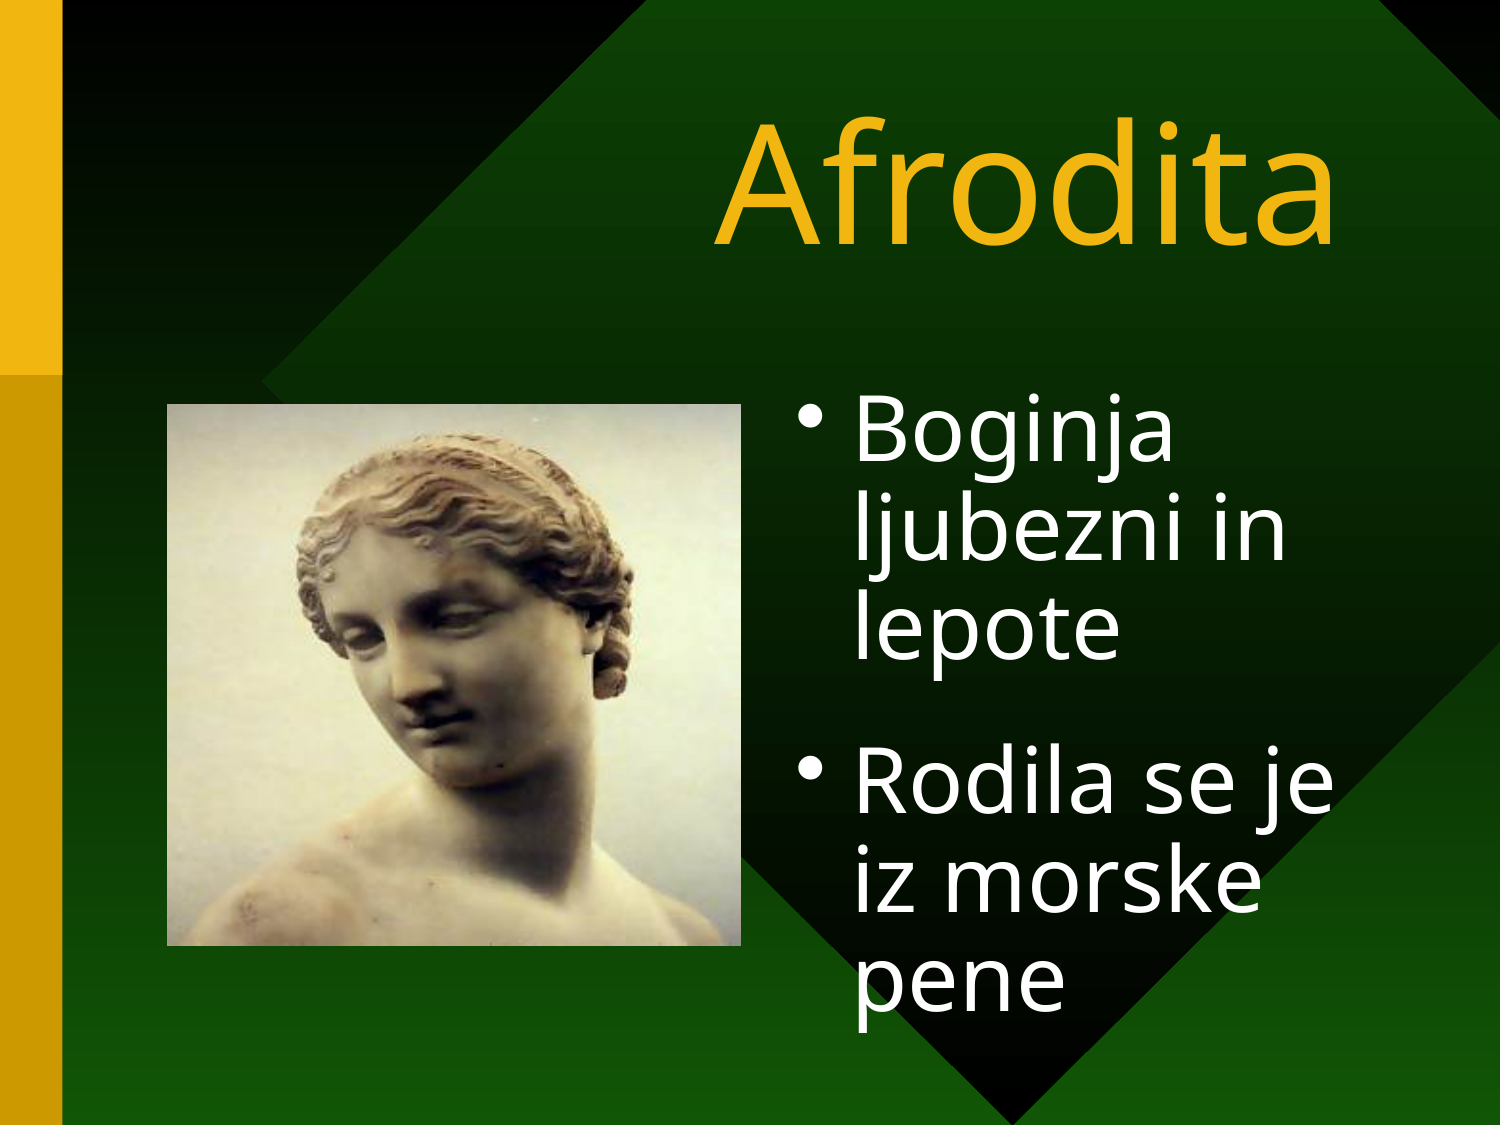

# Afrodita
Boginja ljubezni in lepote
Rodila se je iz morske pene